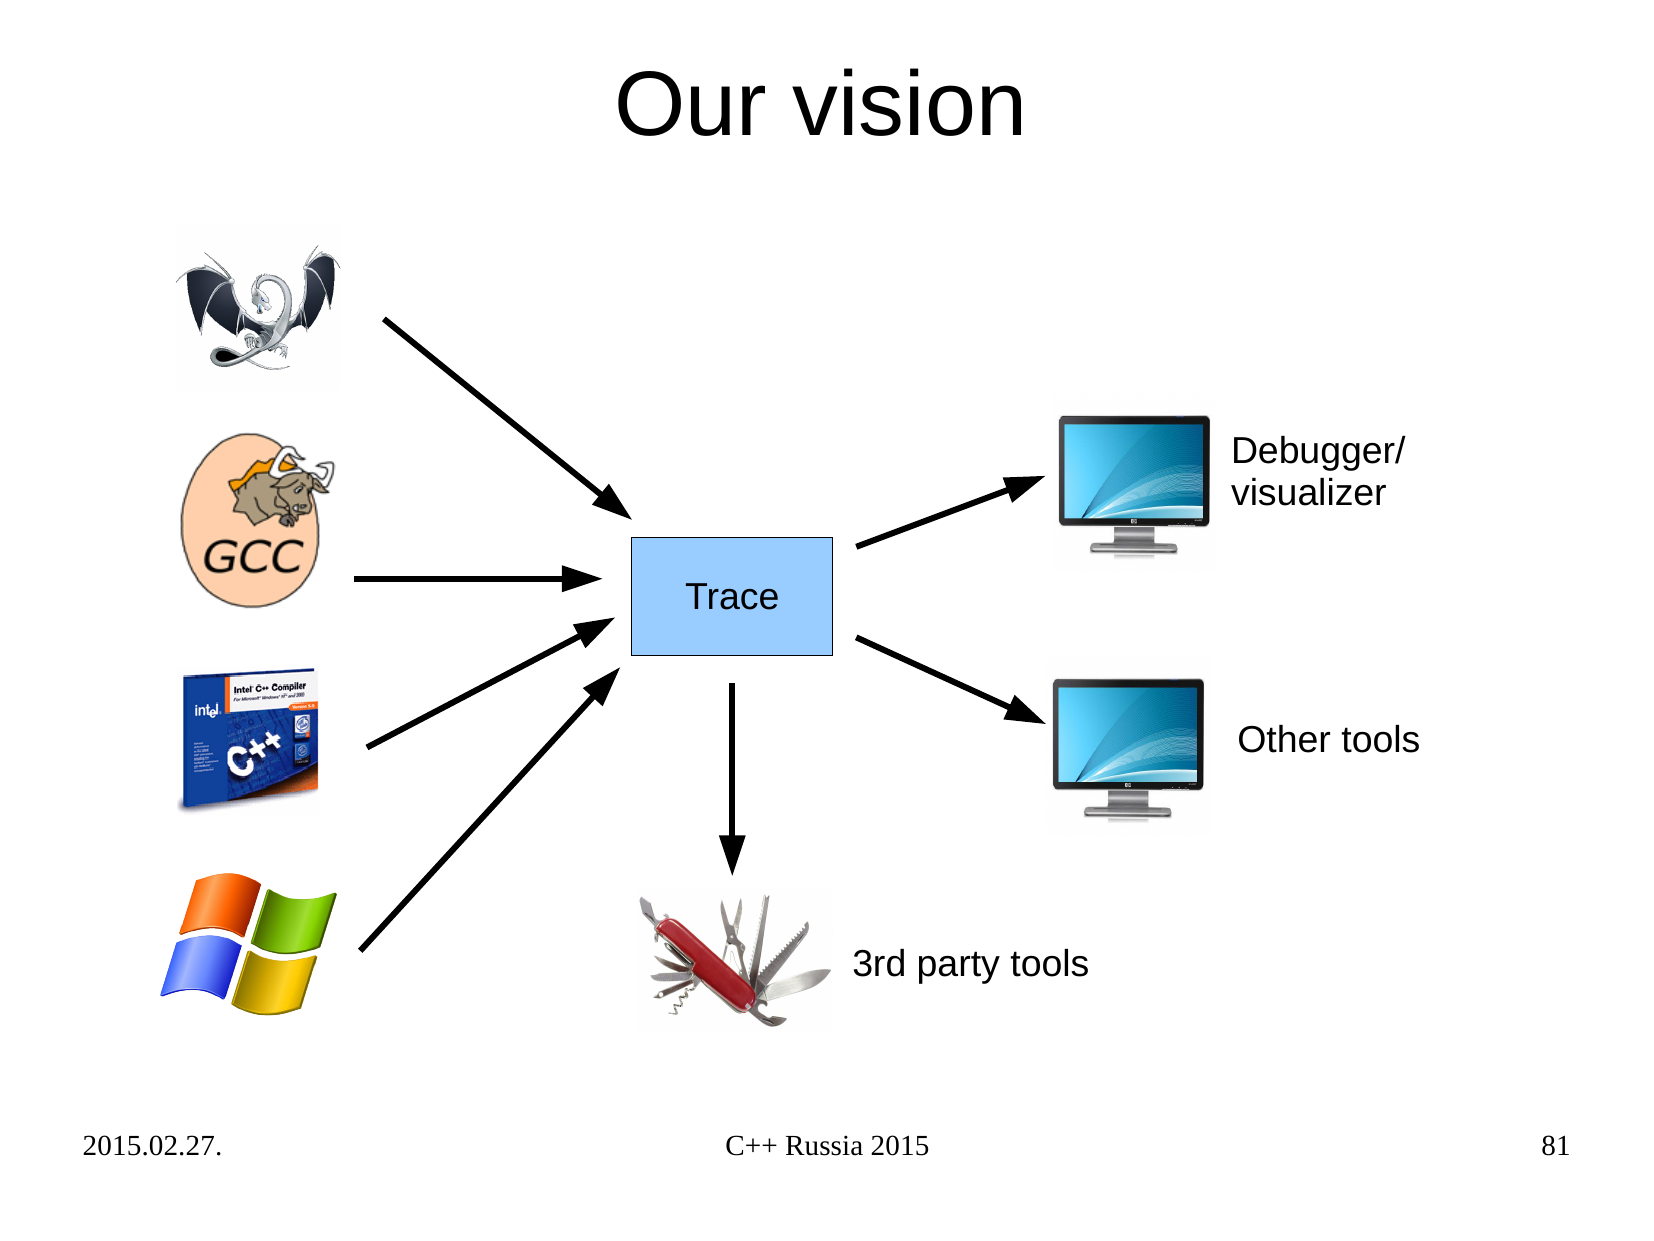

# Our vision
Debugger/
visualizer
Trace
Other tools
3rd party tools
2015.02.27.
C++ Russia 2015
81